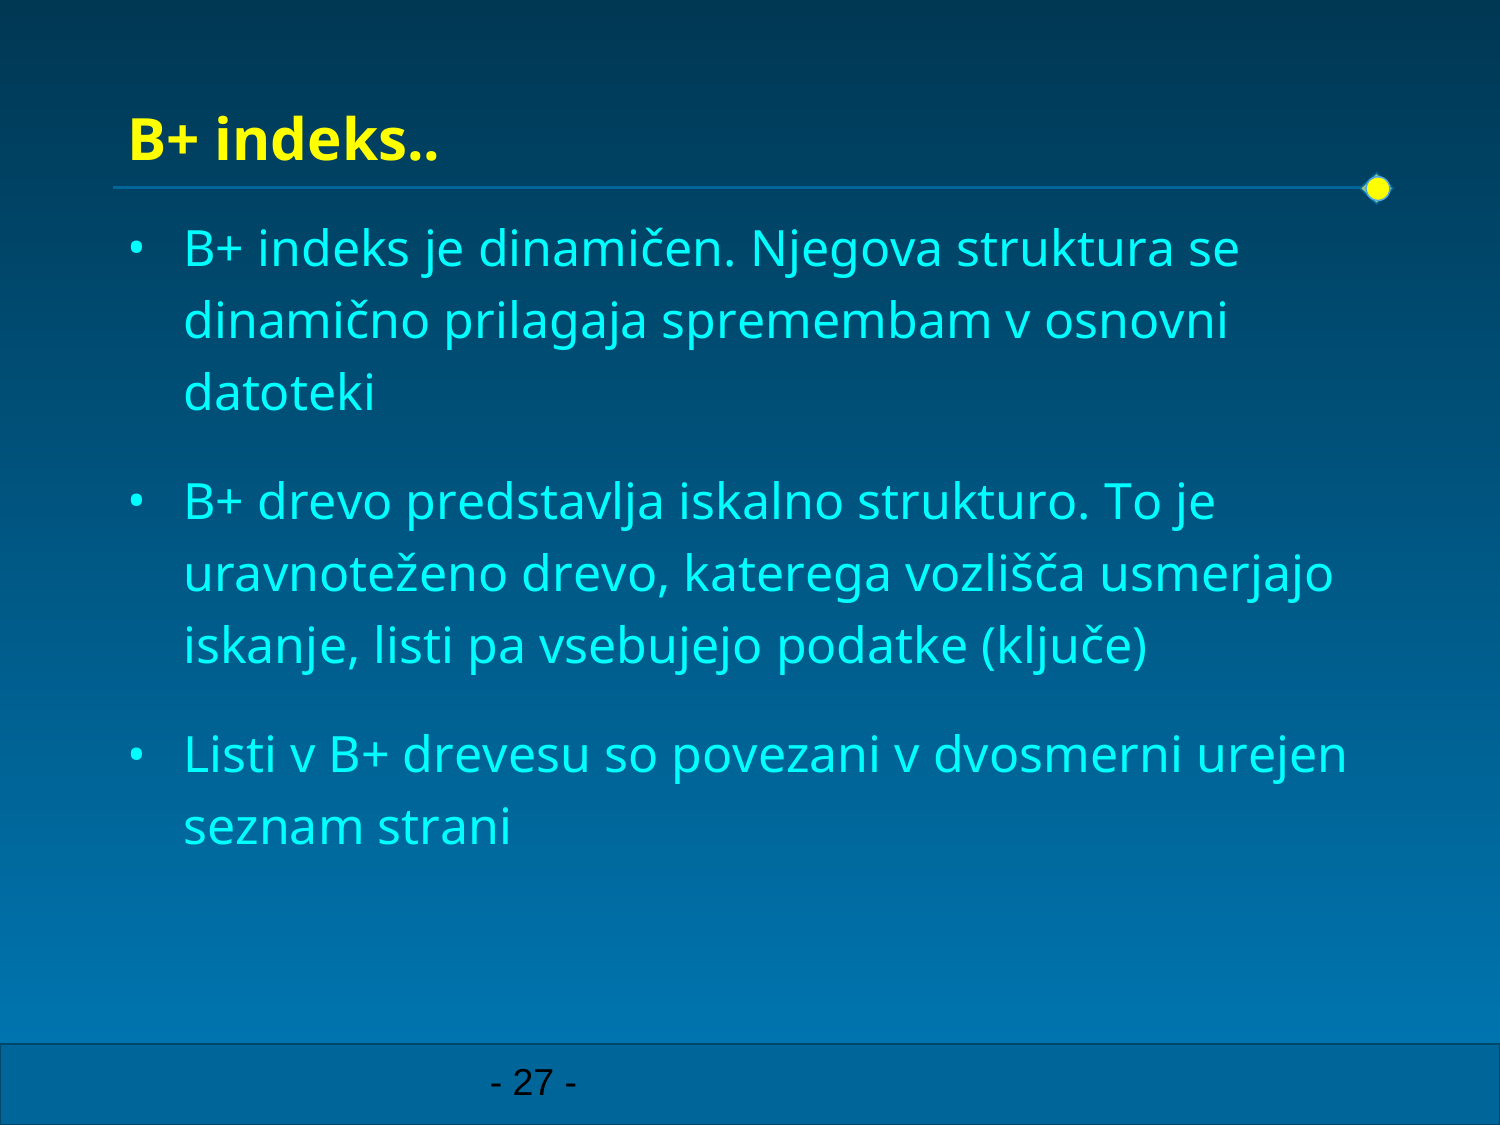

# B+ indeks..
B+ indeks je dinamičen. Njegova struktura se dinamično prilagaja spremembam v osnovni datoteki
B+ drevo predstavlja iskalno strukturo. To je uravnoteženo drevo, katerega vozlišča usmerjajo iskanje, listi pa vsebujejo podatke (ključe)
Listi v B+ drevesu so povezani v dvosmerni urejen seznam strani